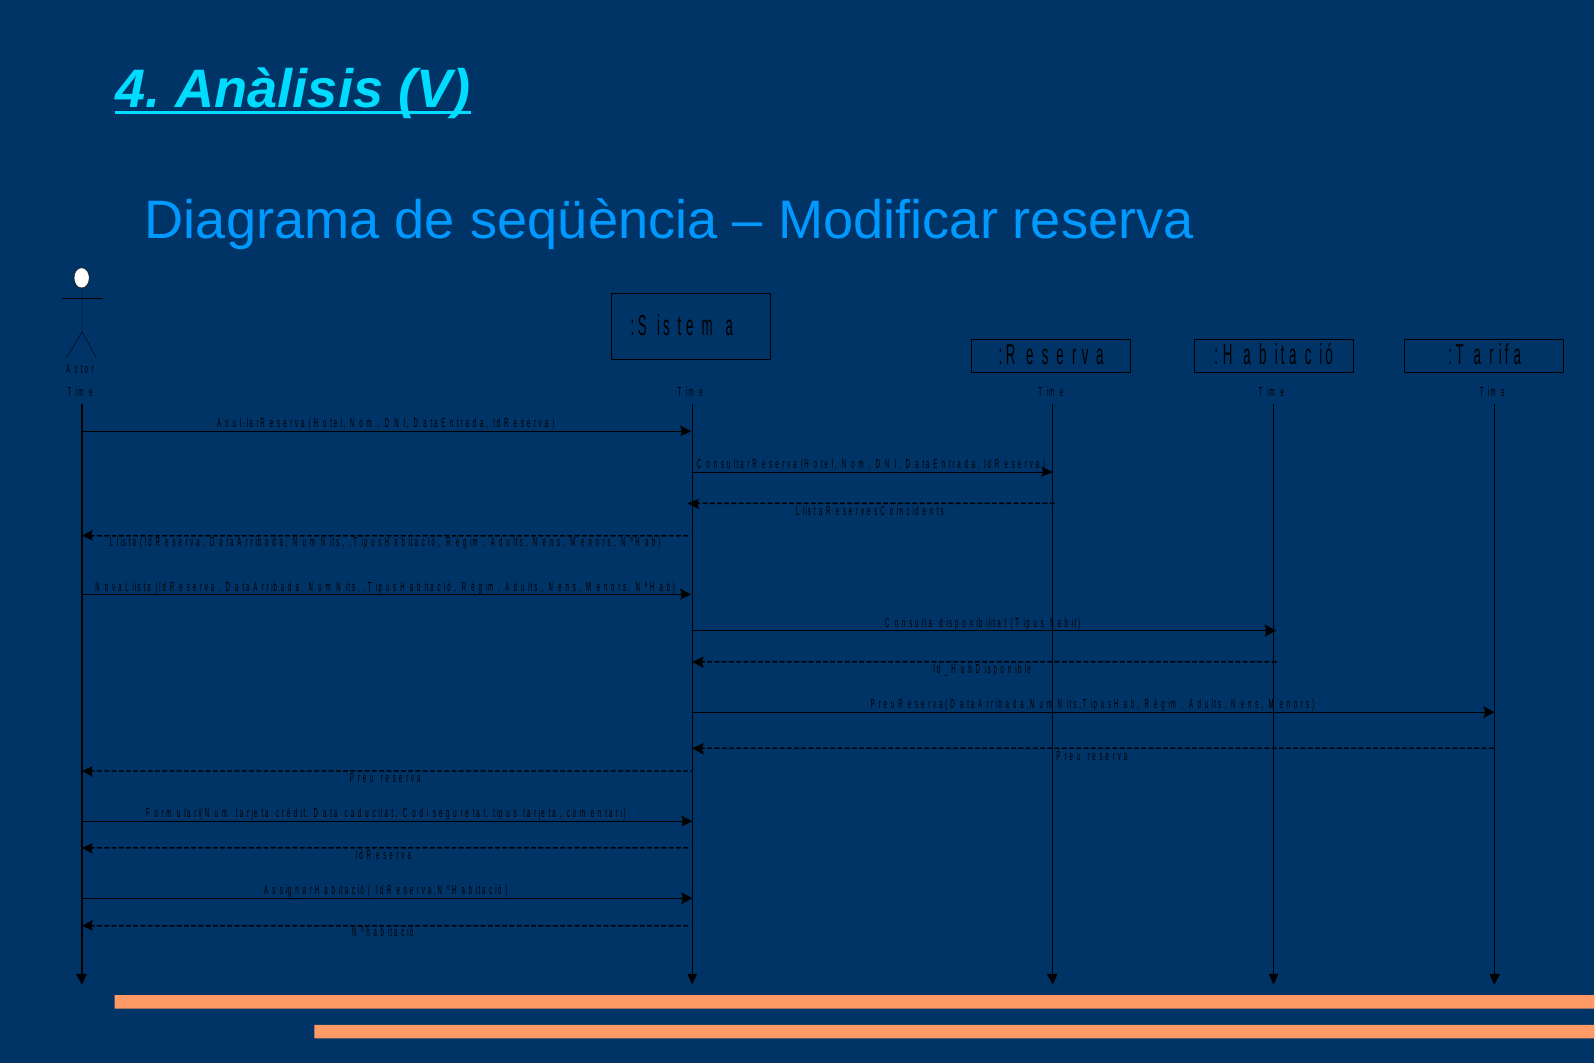

# 4. Anàlisis (V)
Diagrama de seqüència – Modificar reserva